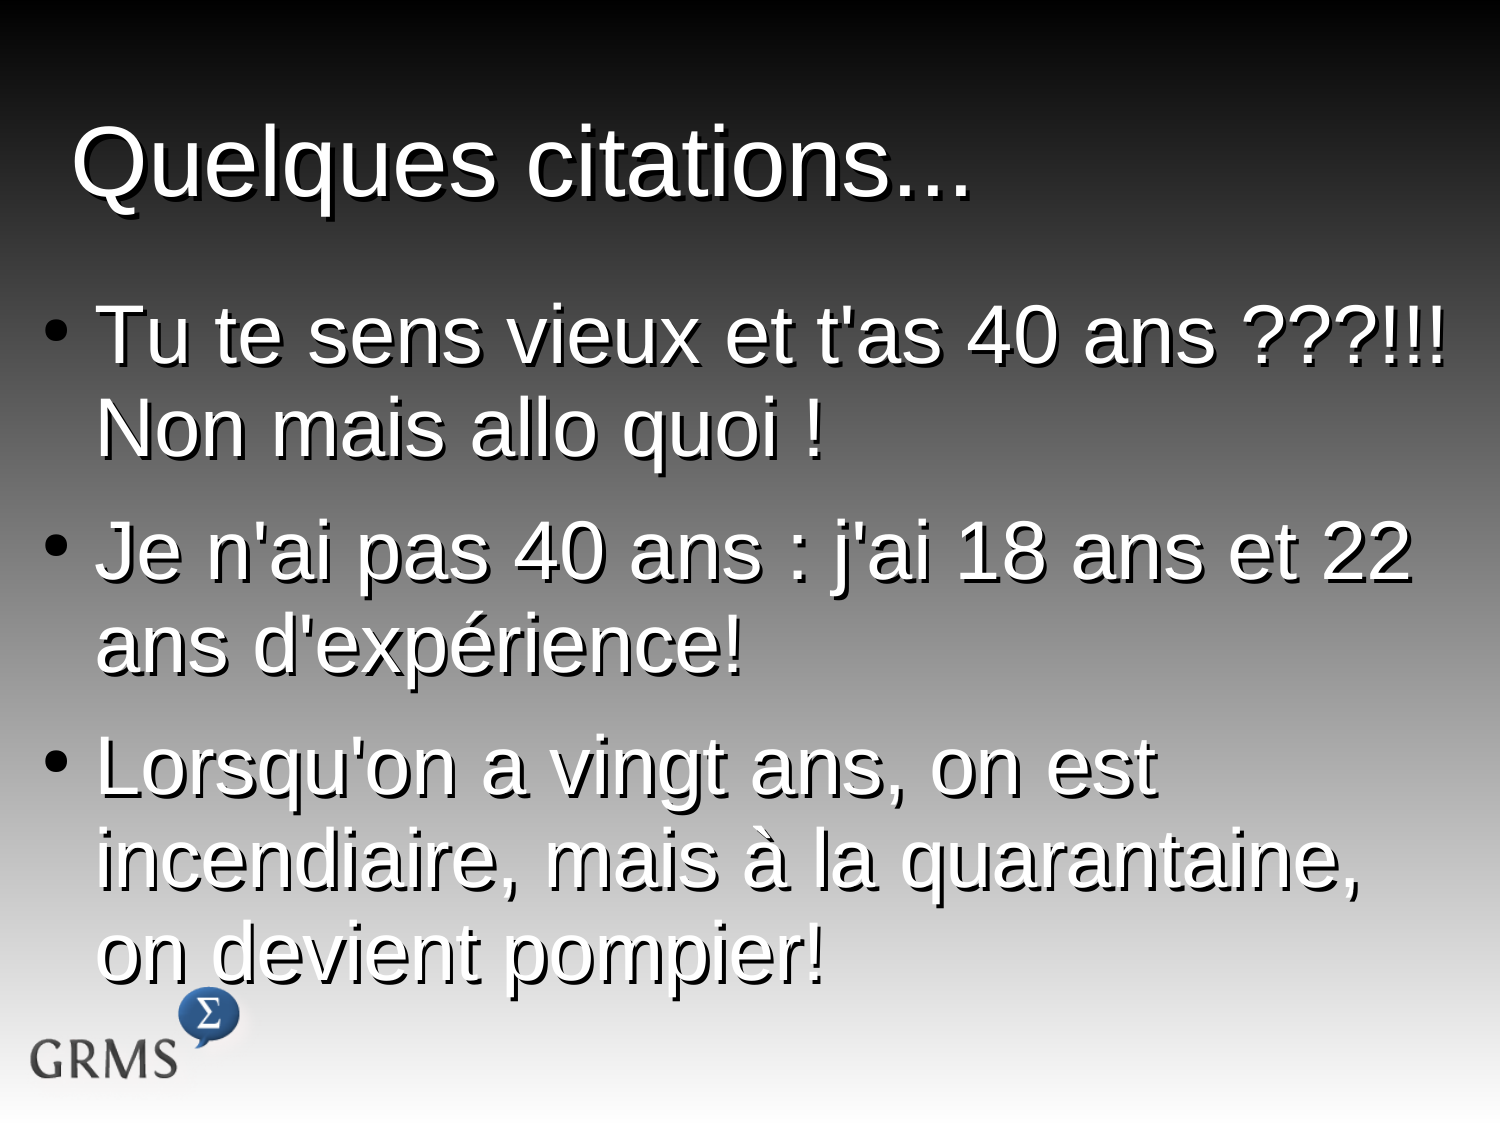

# Quelques citations...
Tu te sens vieux et t'as 40 ans ???!!! Non mais allo quoi !
Je n'ai pas 40 ans : j'ai 18 ans et 22 ans d'expérience!
Lorsqu'on a vingt ans, on est incendiaire, mais à la quarantaine, on devient pompier!